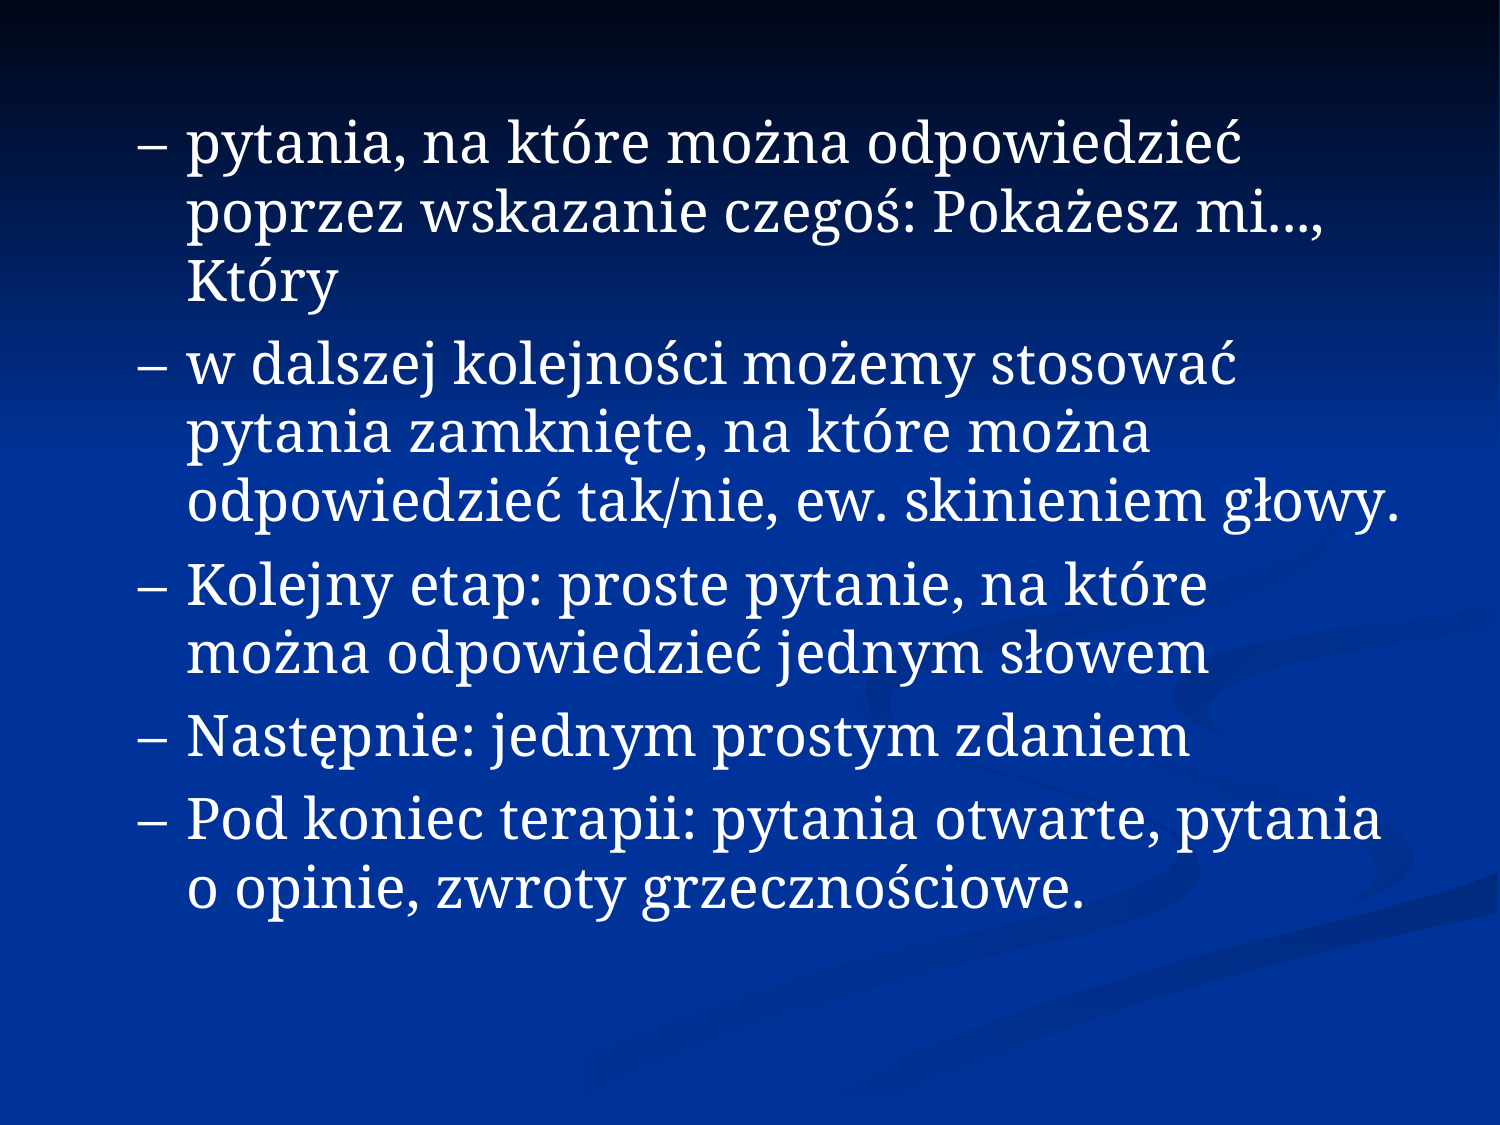

# –	pytania, na które można odpowiedzieć poprzez wskazanie czegoś: Pokażesz mi..., Który
–	w dalszej kolejności możemy stosować pytania zamknięte, na które można odpowiedzieć tak/nie, ew. skinieniem głowy.
–	Kolejny etap: proste pytanie, na które można odpowiedzieć jednym słowem
–	Następnie: jednym prostym zdaniem
–	Pod koniec terapii: pytania otwarte, pytania o opinie, zwroty grzecznościowe.